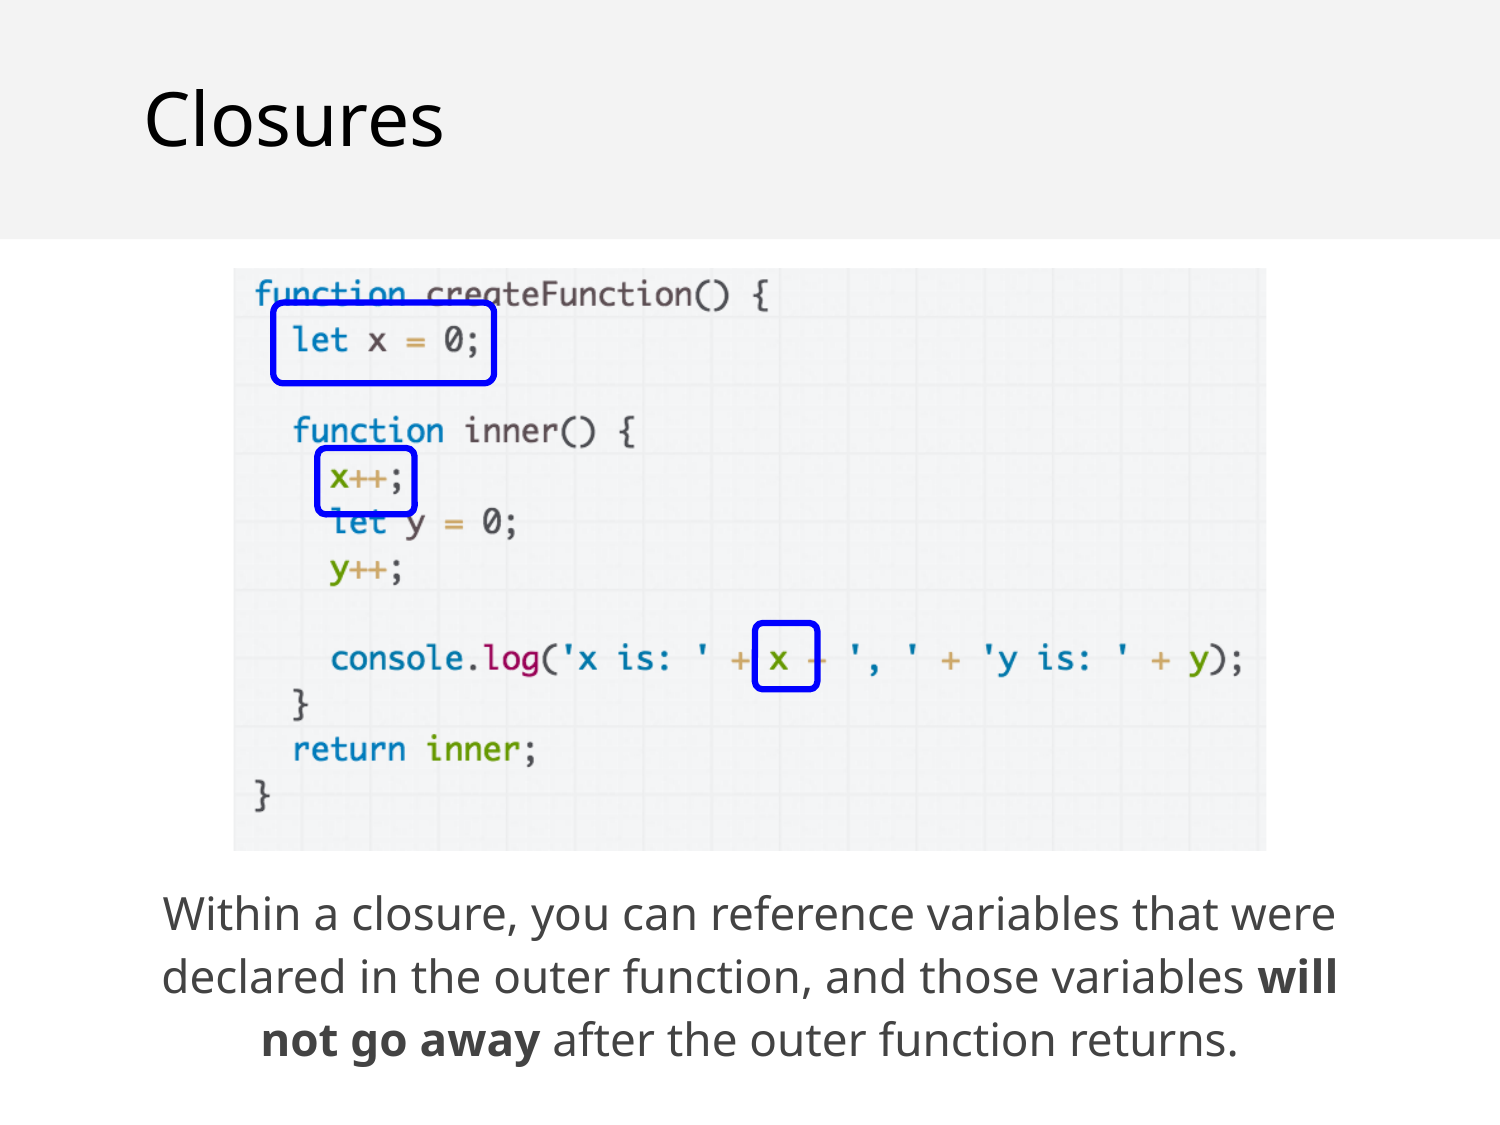

# Closures
Within a closure, you can reference variables that were declared in the outer function, and those variables will not go away after the outer function returns.